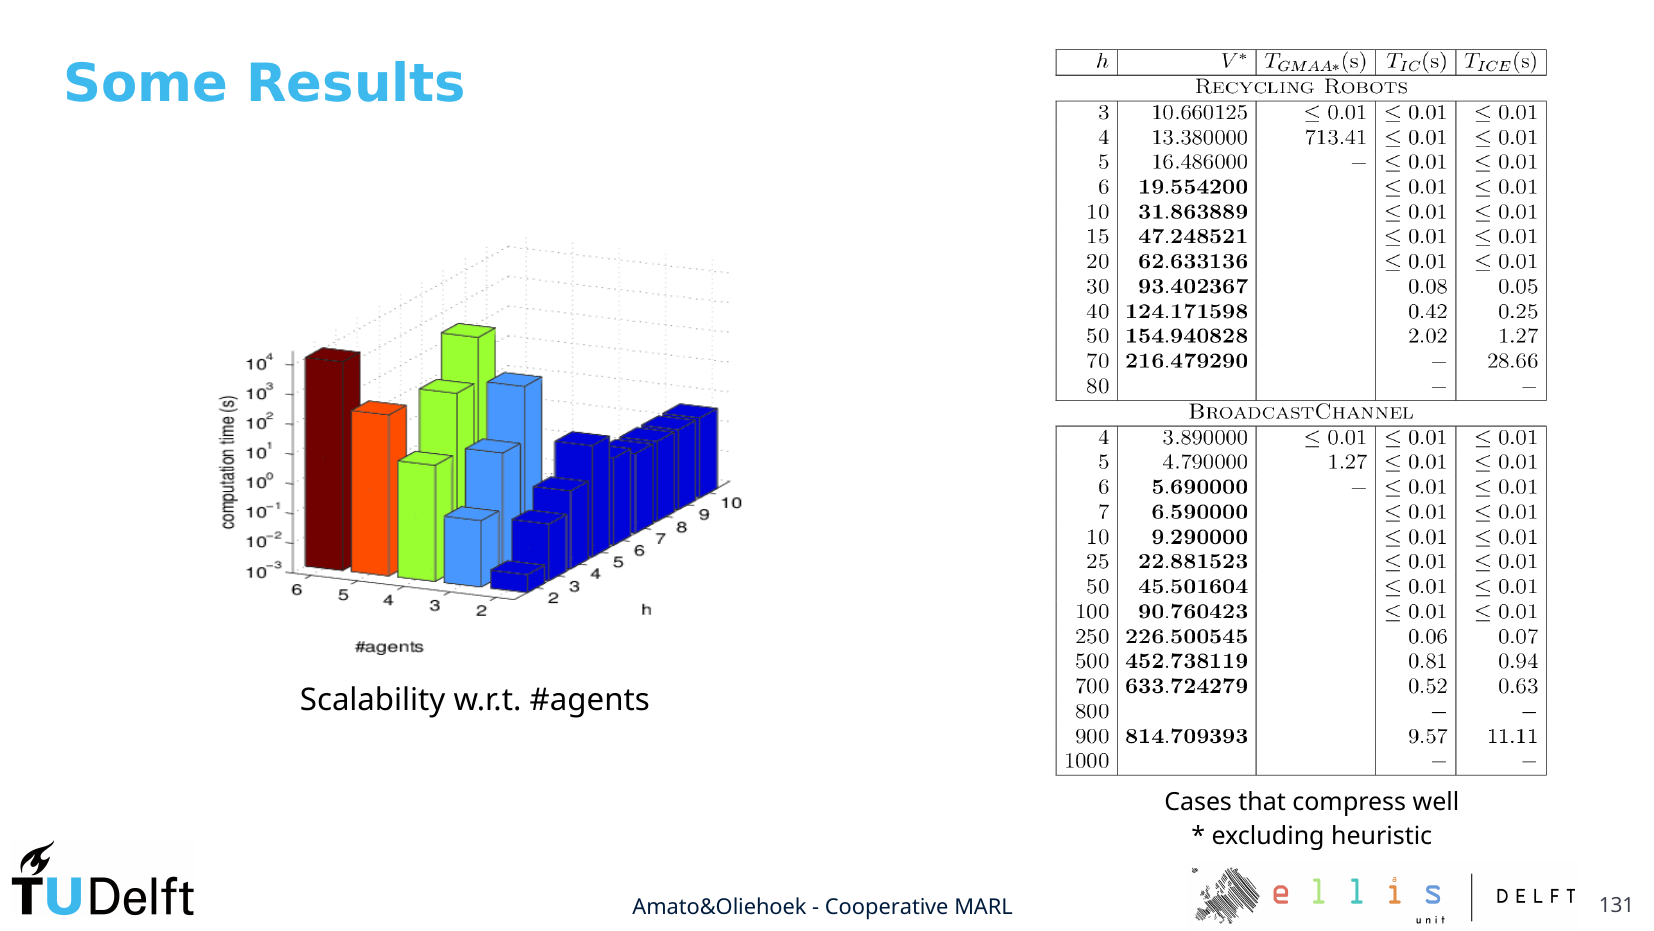

# Some Results
Scalability w.r.t. #agents
Cases that compress well
* excluding heuristic
Amato&Oliehoek - Cooperative MARL